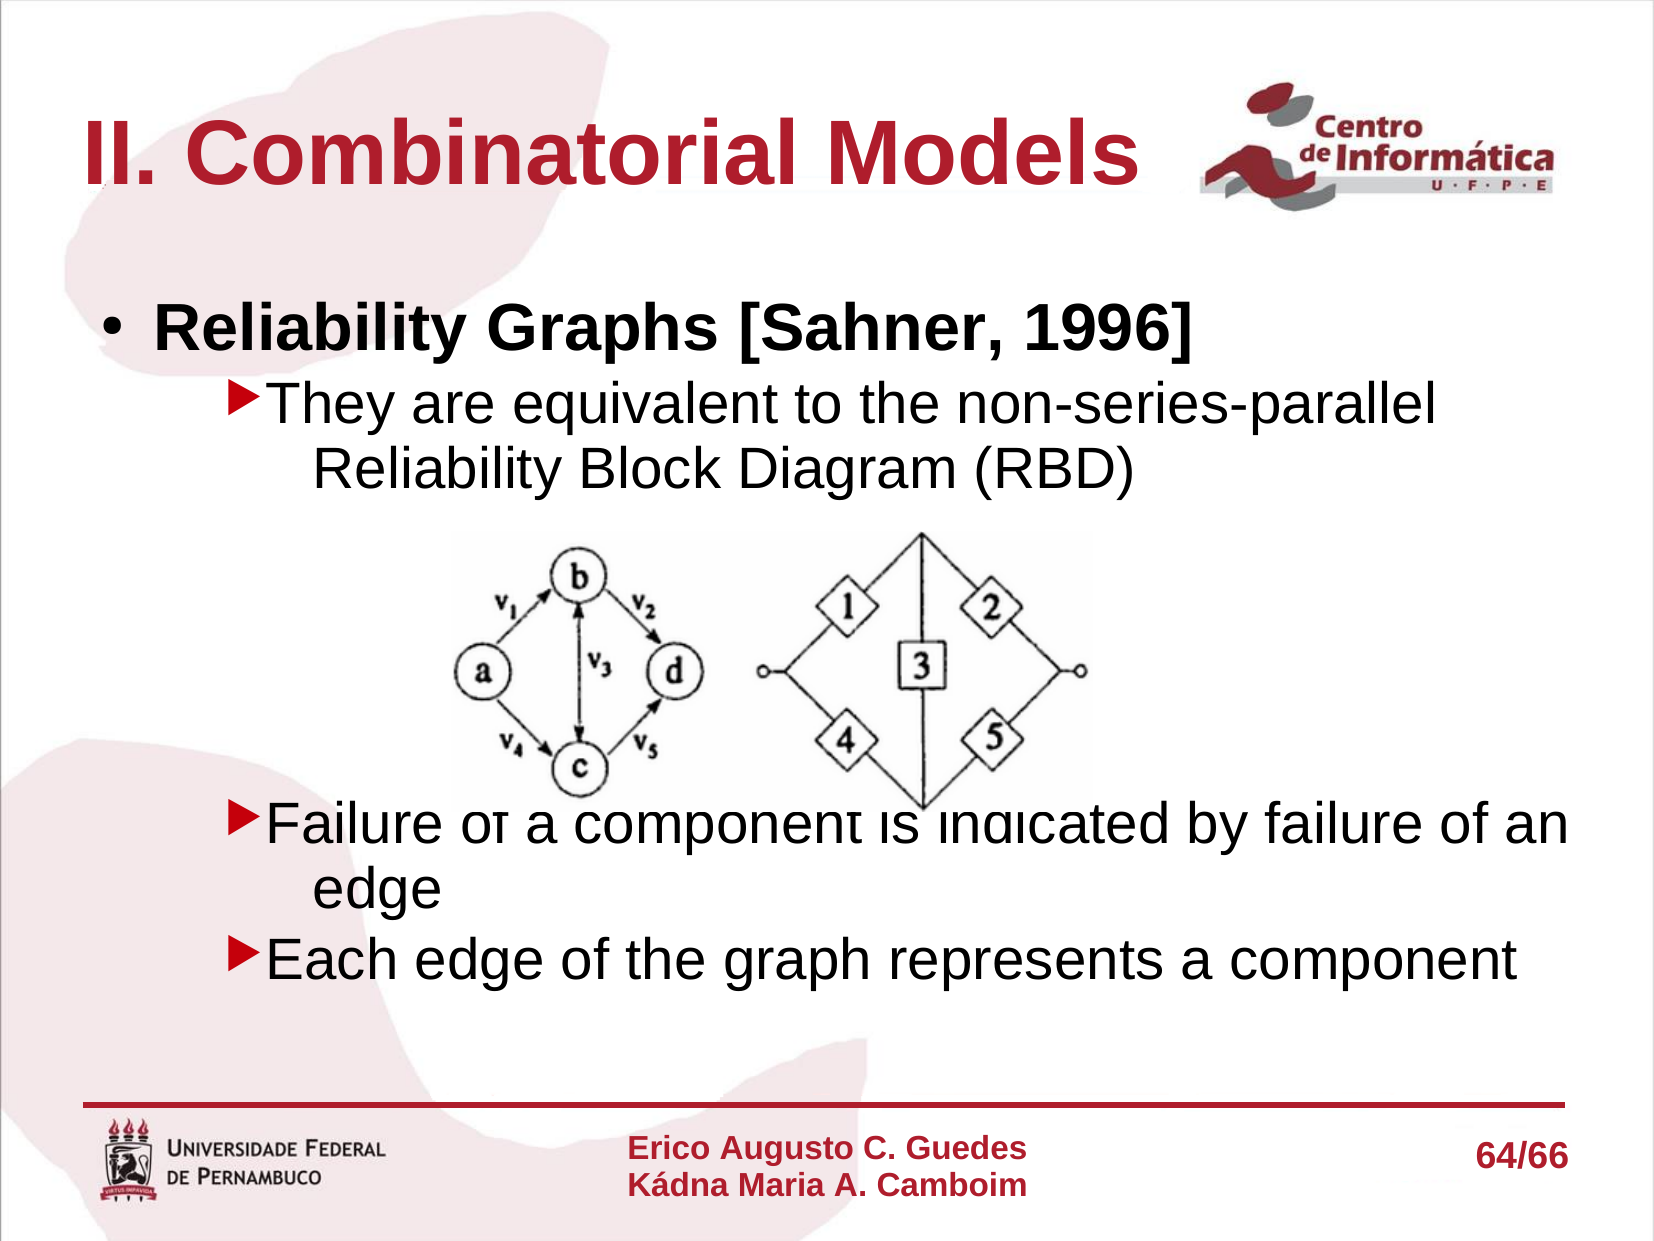

# II. Combinatorial Models
Reliability Graphs [Sahner, 1996]
They are equivalent to the non-series-parallel Reliability Block Diagram (RBD)
Failure of a component is indicated by failure of an edge
Each edge of the graph represents a component